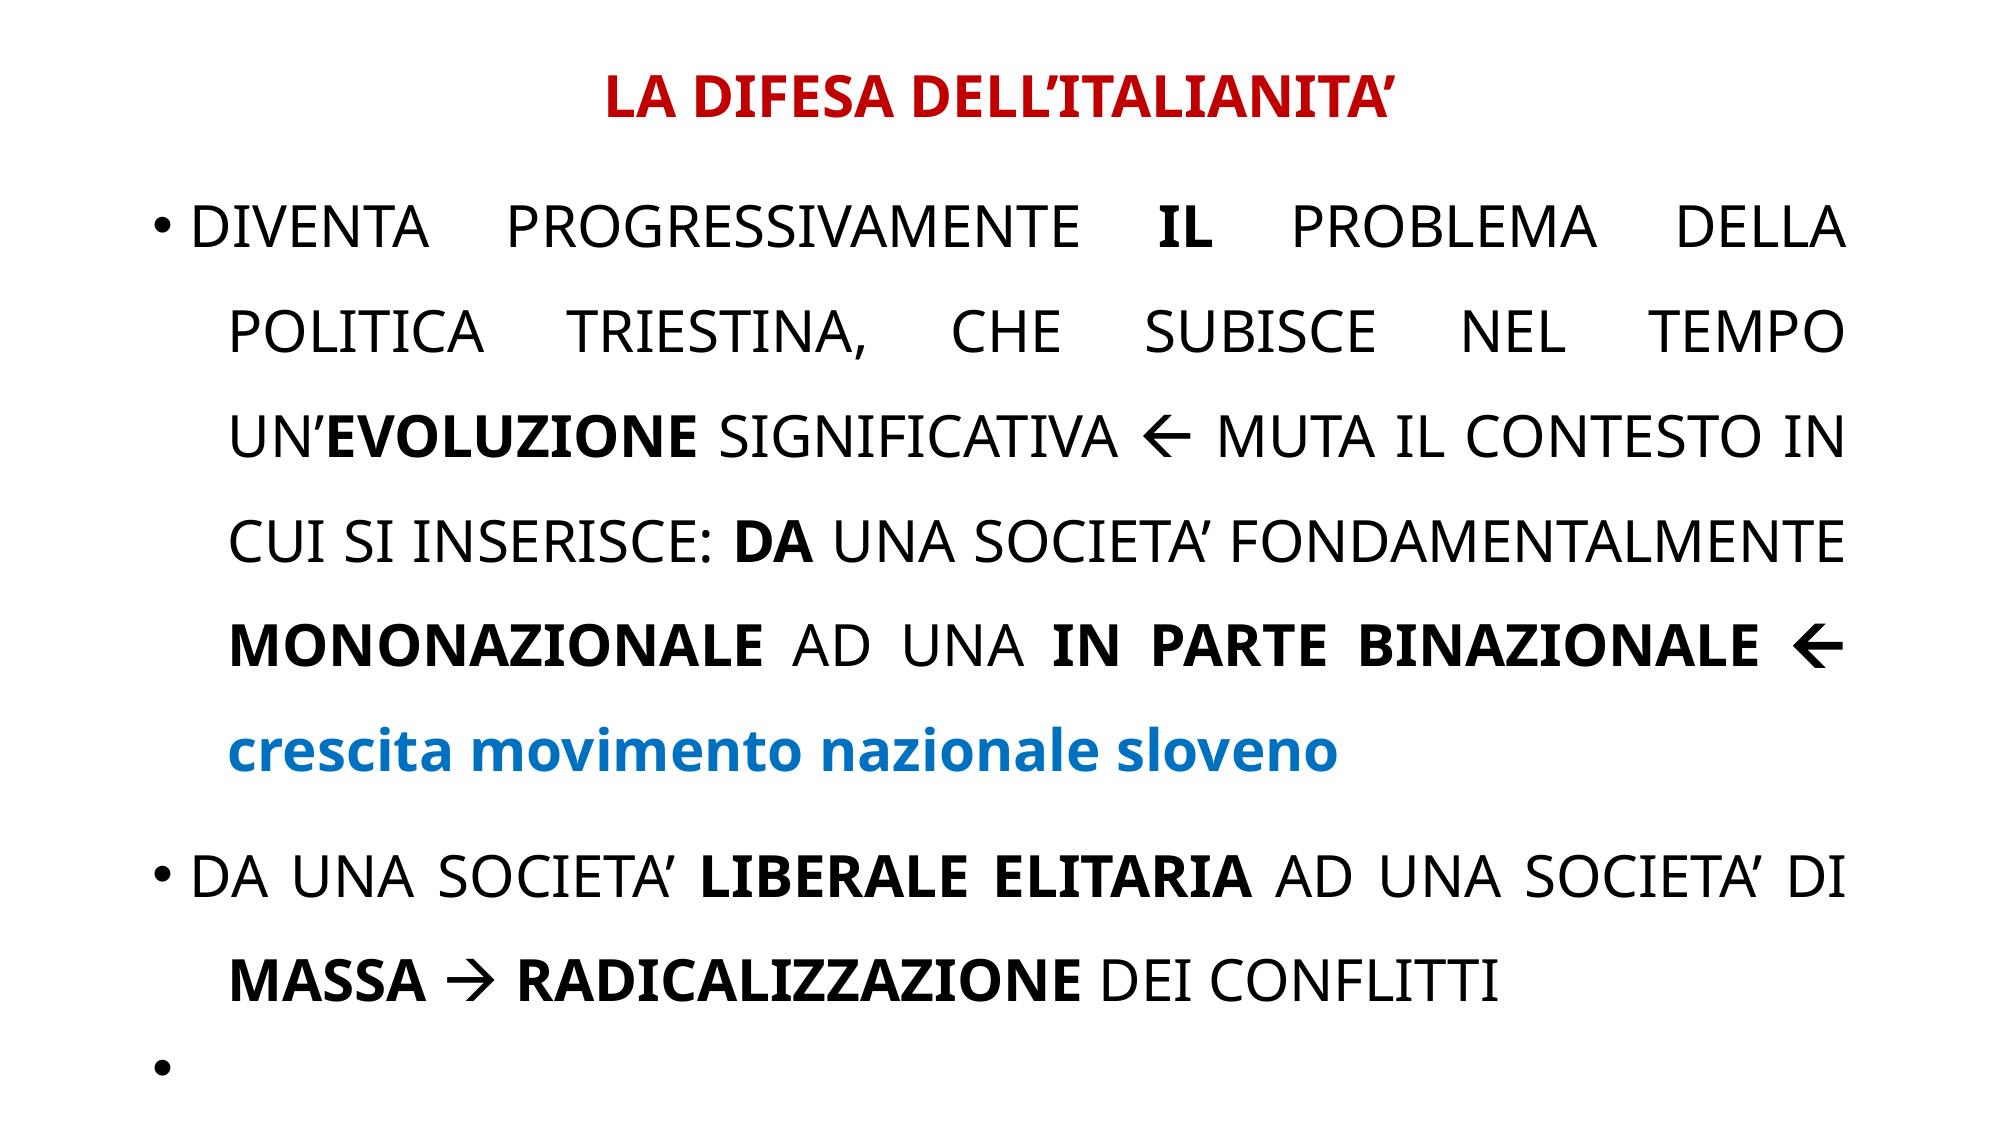

# LA DIFESA DELL’ITALIANITA’
DIVENTA PROGRESSIVAMENTE IL PROBLEMA DELLA POLITICA TRIESTINA, CHE SUBISCE NEL TEMPO UN’EVOLUZIONE SIGNIFICATIVA  MUTA IL CONTESTO IN CUI SI INSERISCE: DA UNA SOCIETA’ FONDAMENTALMENTE MONONAZIONALE AD UNA IN PARTE BINAZIONALE  crescita movimento nazionale sloveno
DA UNA SOCIETA’ LIBERALE ELITARIA AD UNA SOCIETA’ DI MASSA  RADICALIZZAZIONE DEI CONFLITTI